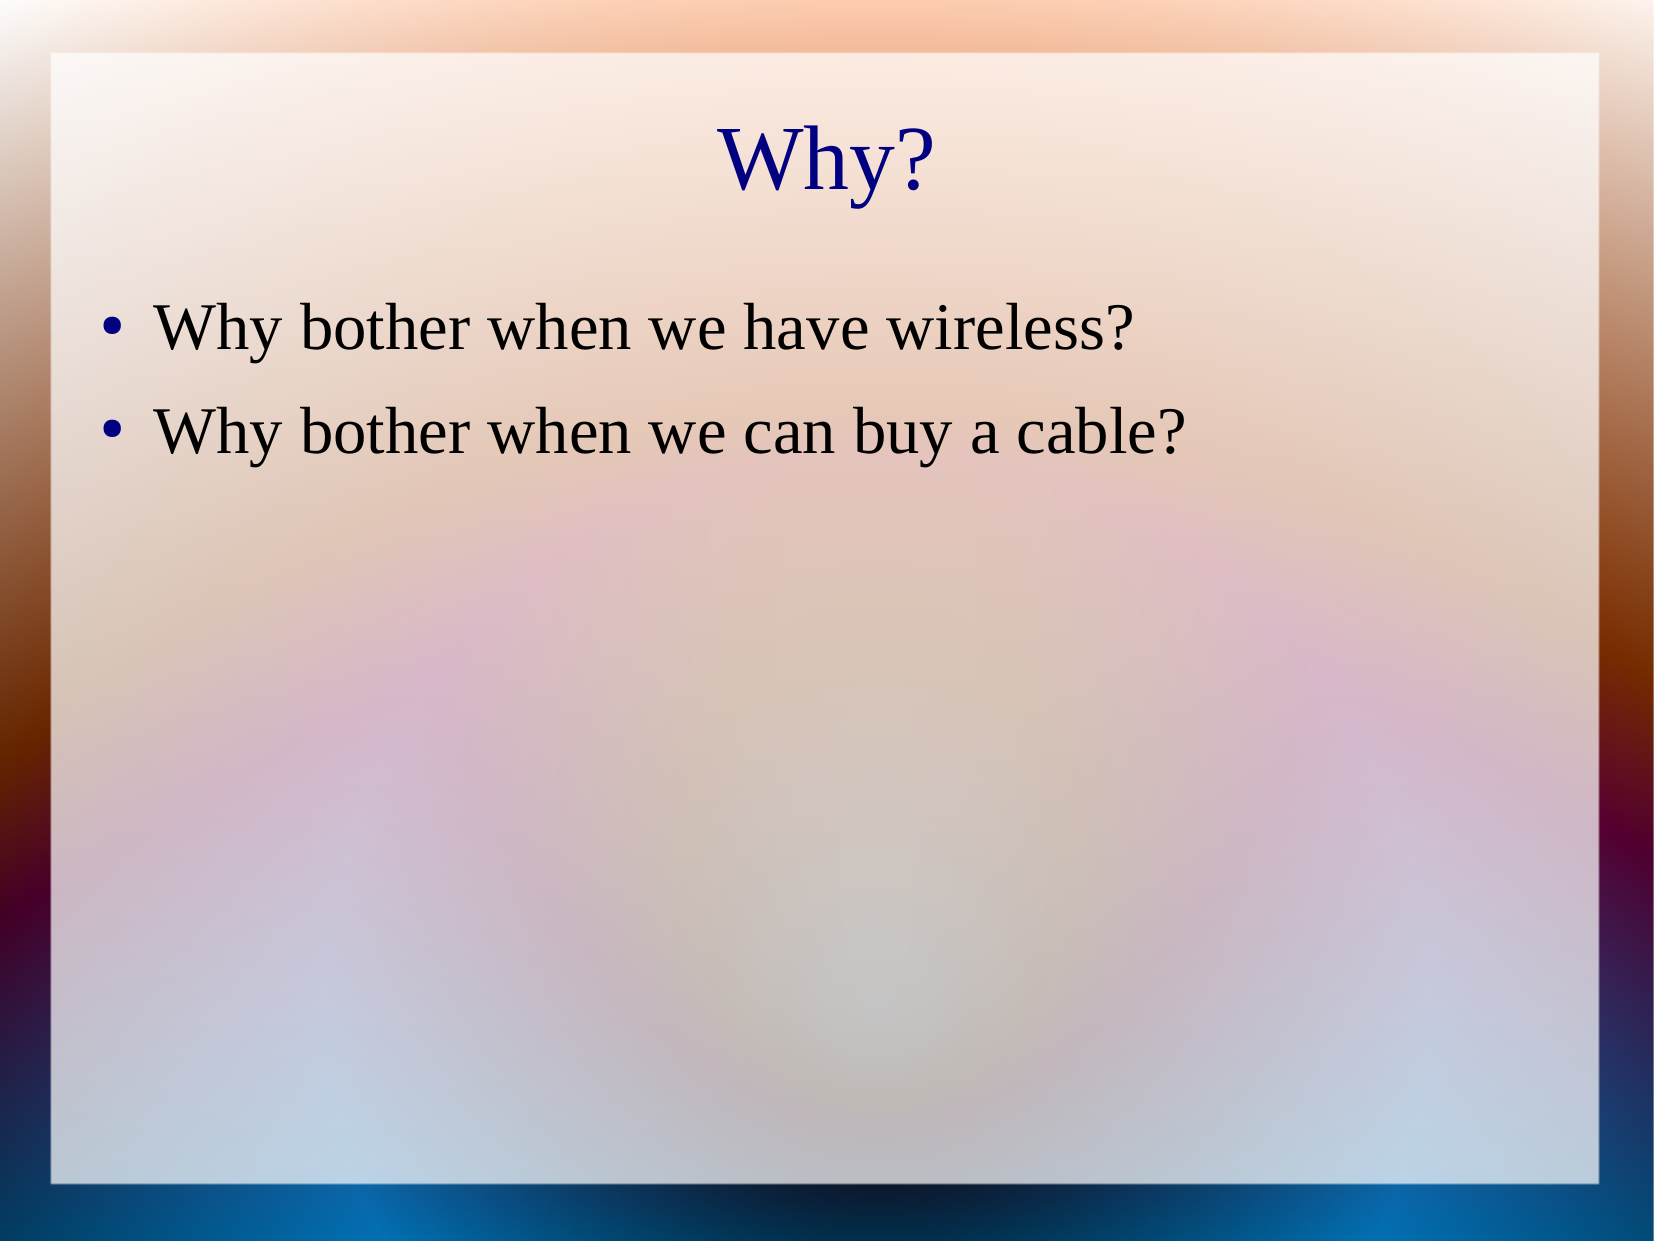

# Why?
Why bother when we have wireless?
Why bother when we can buy a cable?